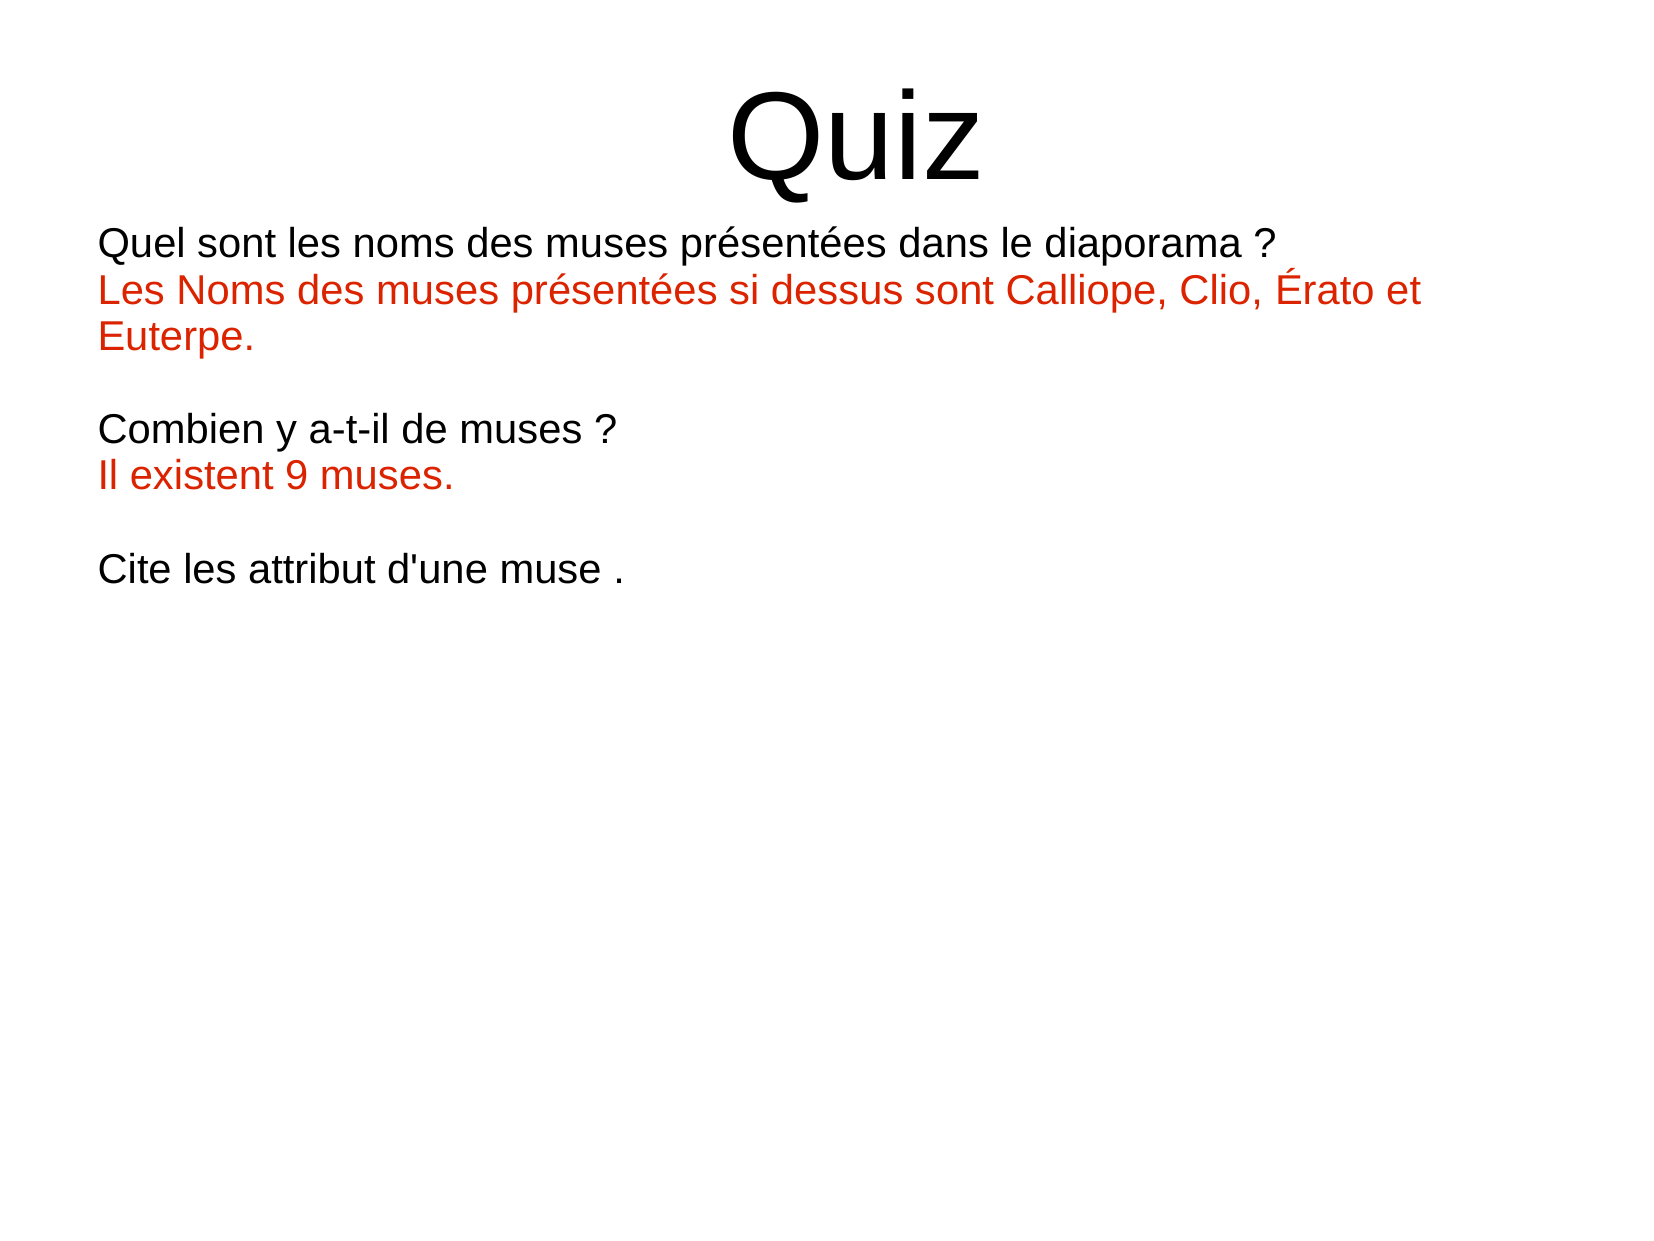

Quiz
Quel sont les noms des muses présentées dans le diaporama ?
Les Noms des muses présentées si dessus sont Calliope, Clio, Érato et Euterpe.
Combien y a-t-il de muses ?
Il existent 9 muses.
Cite les attribut d'une muse .